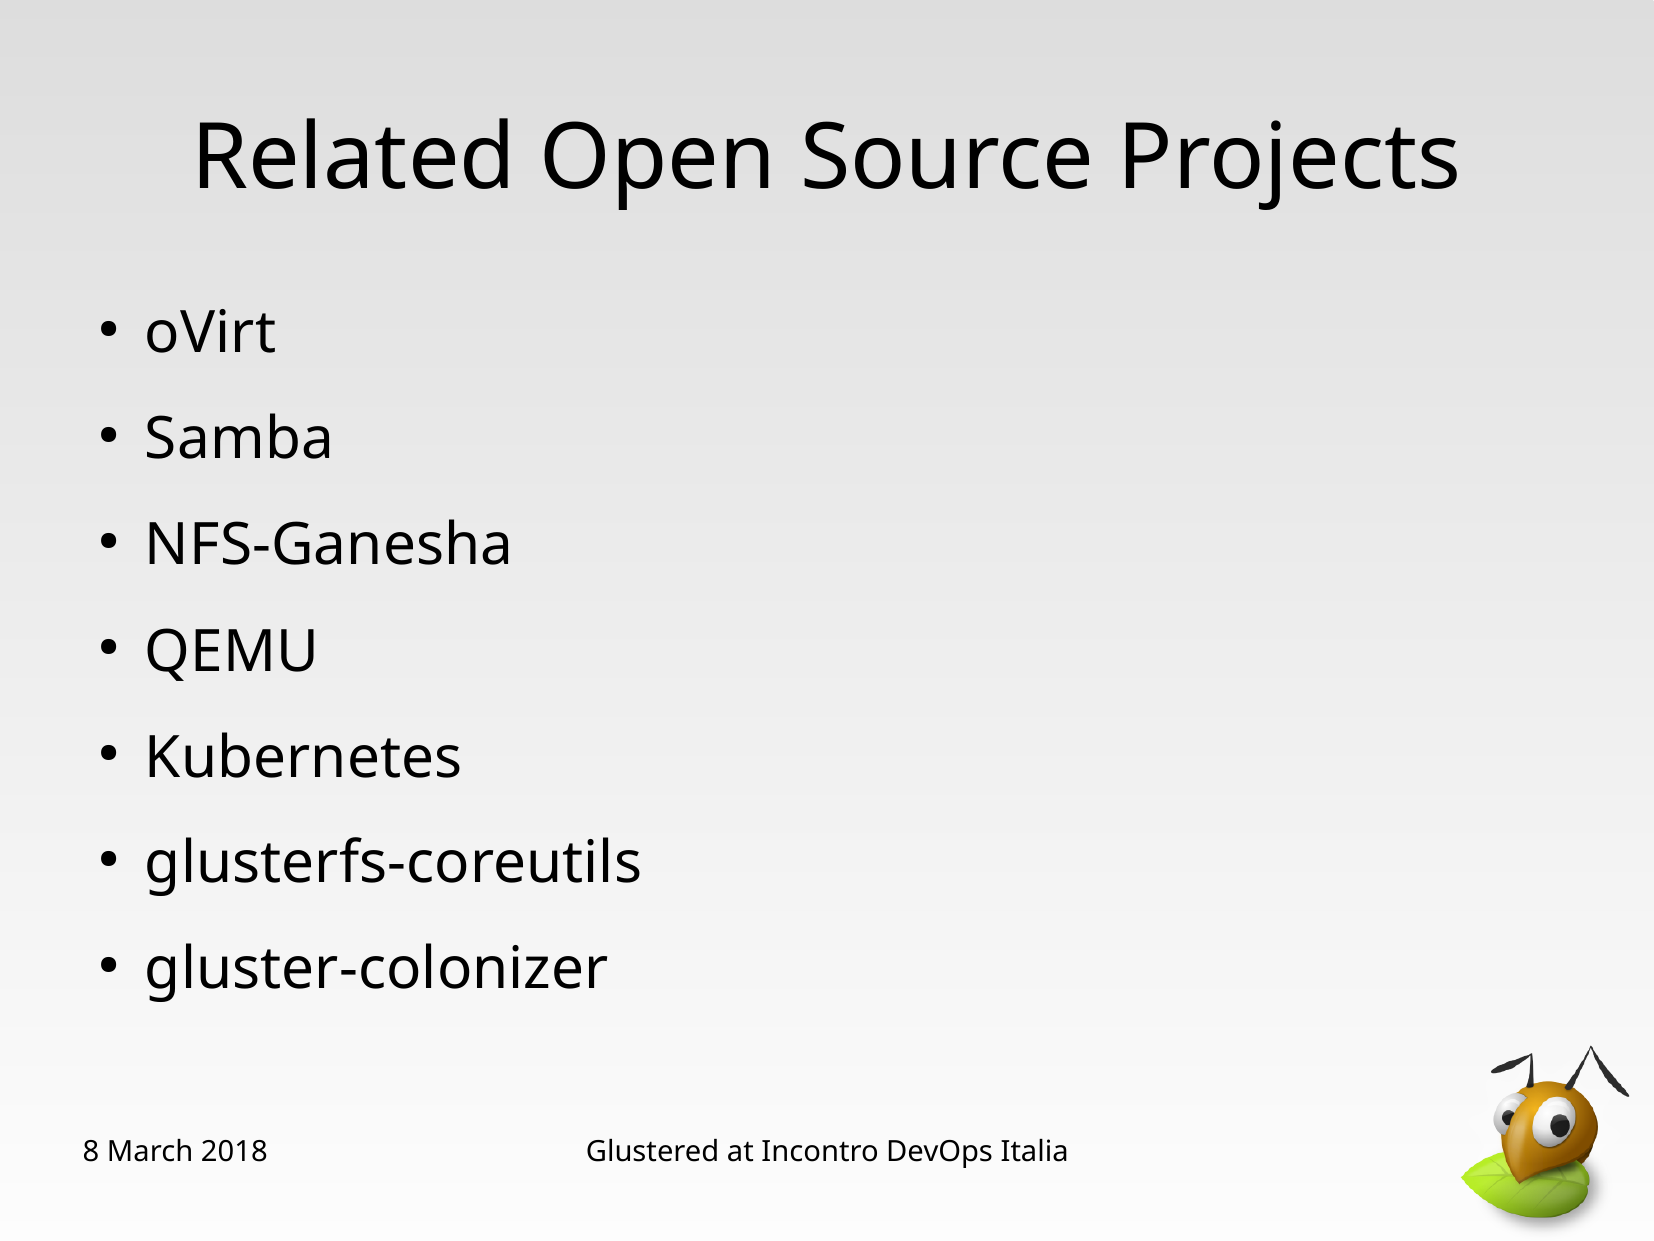

# Related Open Source Projects
oVirt
Samba
NFS-Ganesha
QEMU
Kubernetes
glusterfs-coreutils
gluster-colonizer
8 March 2018
Glustered at Incontro DevOps Italia